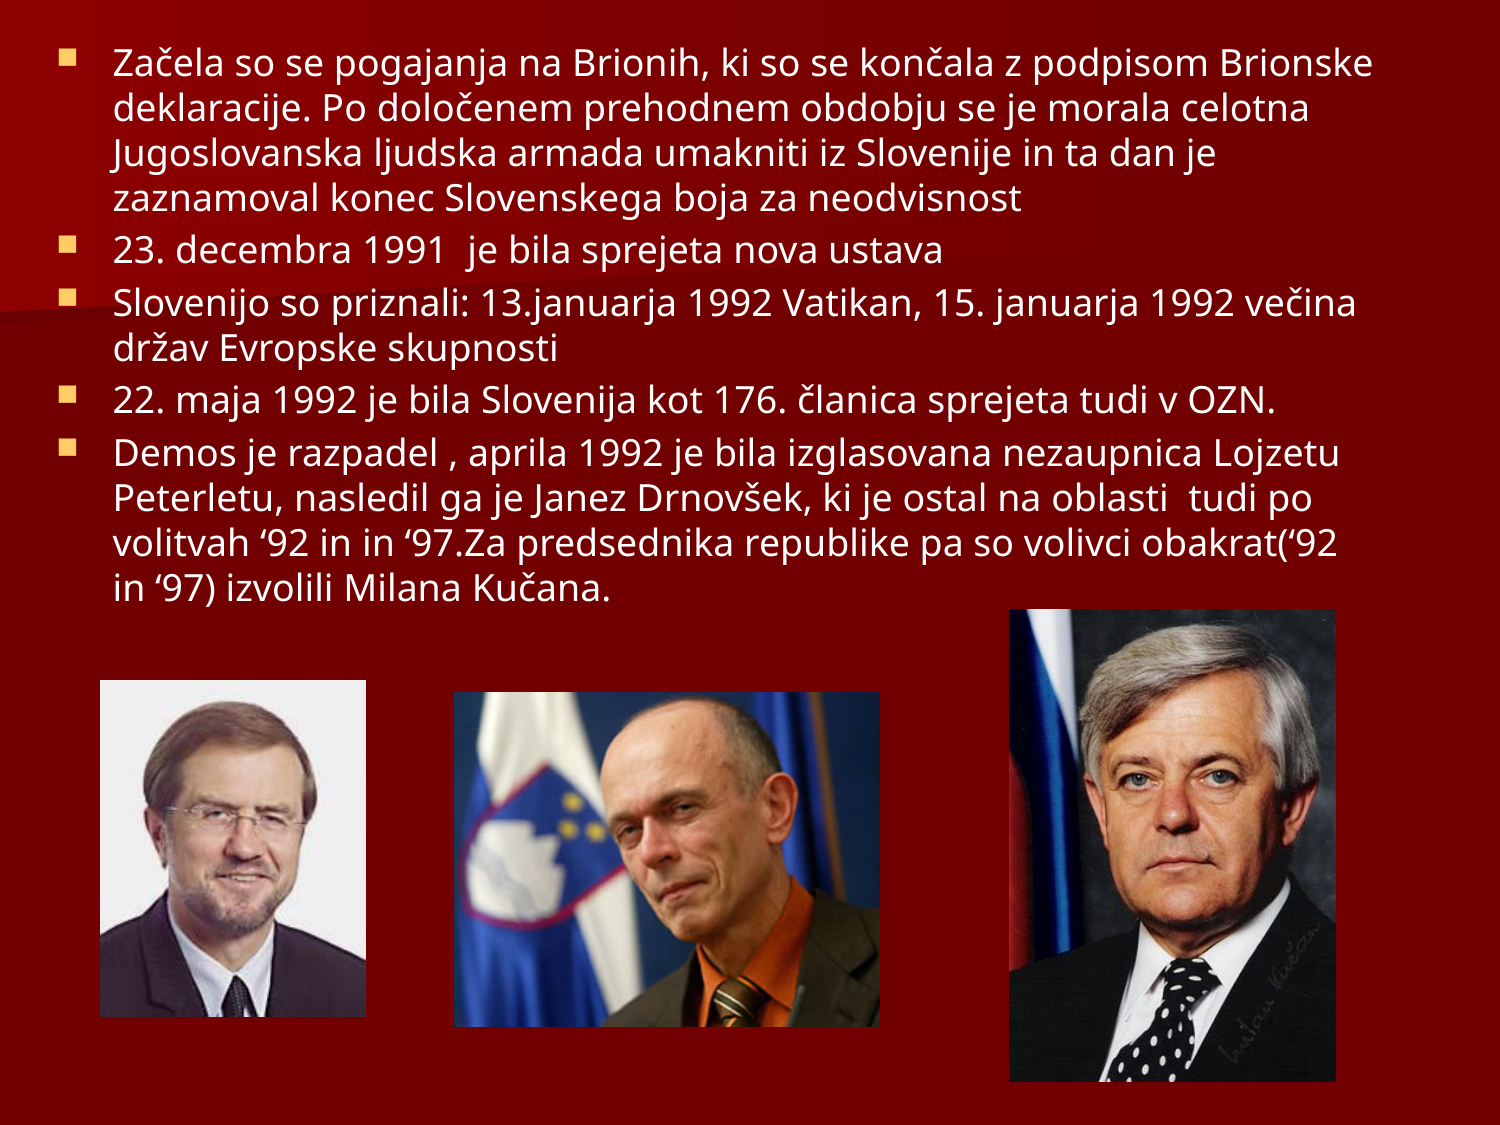

# Začela so se pogajanja na Brionih, ki so se končala z podpisom Brionske deklaracije. Po določenem prehodnem obdobju se je morala celotna Jugoslovanska ljudska armada umakniti iz Slovenije in ta dan je zaznamoval konec Slovenskega boja za neodvisnost
23. decembra 1991 je bila sprejeta nova ustava
Slovenijo so priznali: 13.januarja 1992 Vatikan, 15. januarja 1992 večina držav Evropske skupnosti
22. maja 1992 je bila Slovenija kot 176. članica sprejeta tudi v OZN.
Demos je razpadel , aprila 1992 je bila izglasovana nezaupnica Lojzetu Peterletu, nasledil ga je Janez Drnovšek, ki je ostal na oblasti tudi po volitvah ‘92 in in ‘97.Za predsednika republike pa so volivci obakrat(‘92 in ‘97) izvolili Milana Kučana.